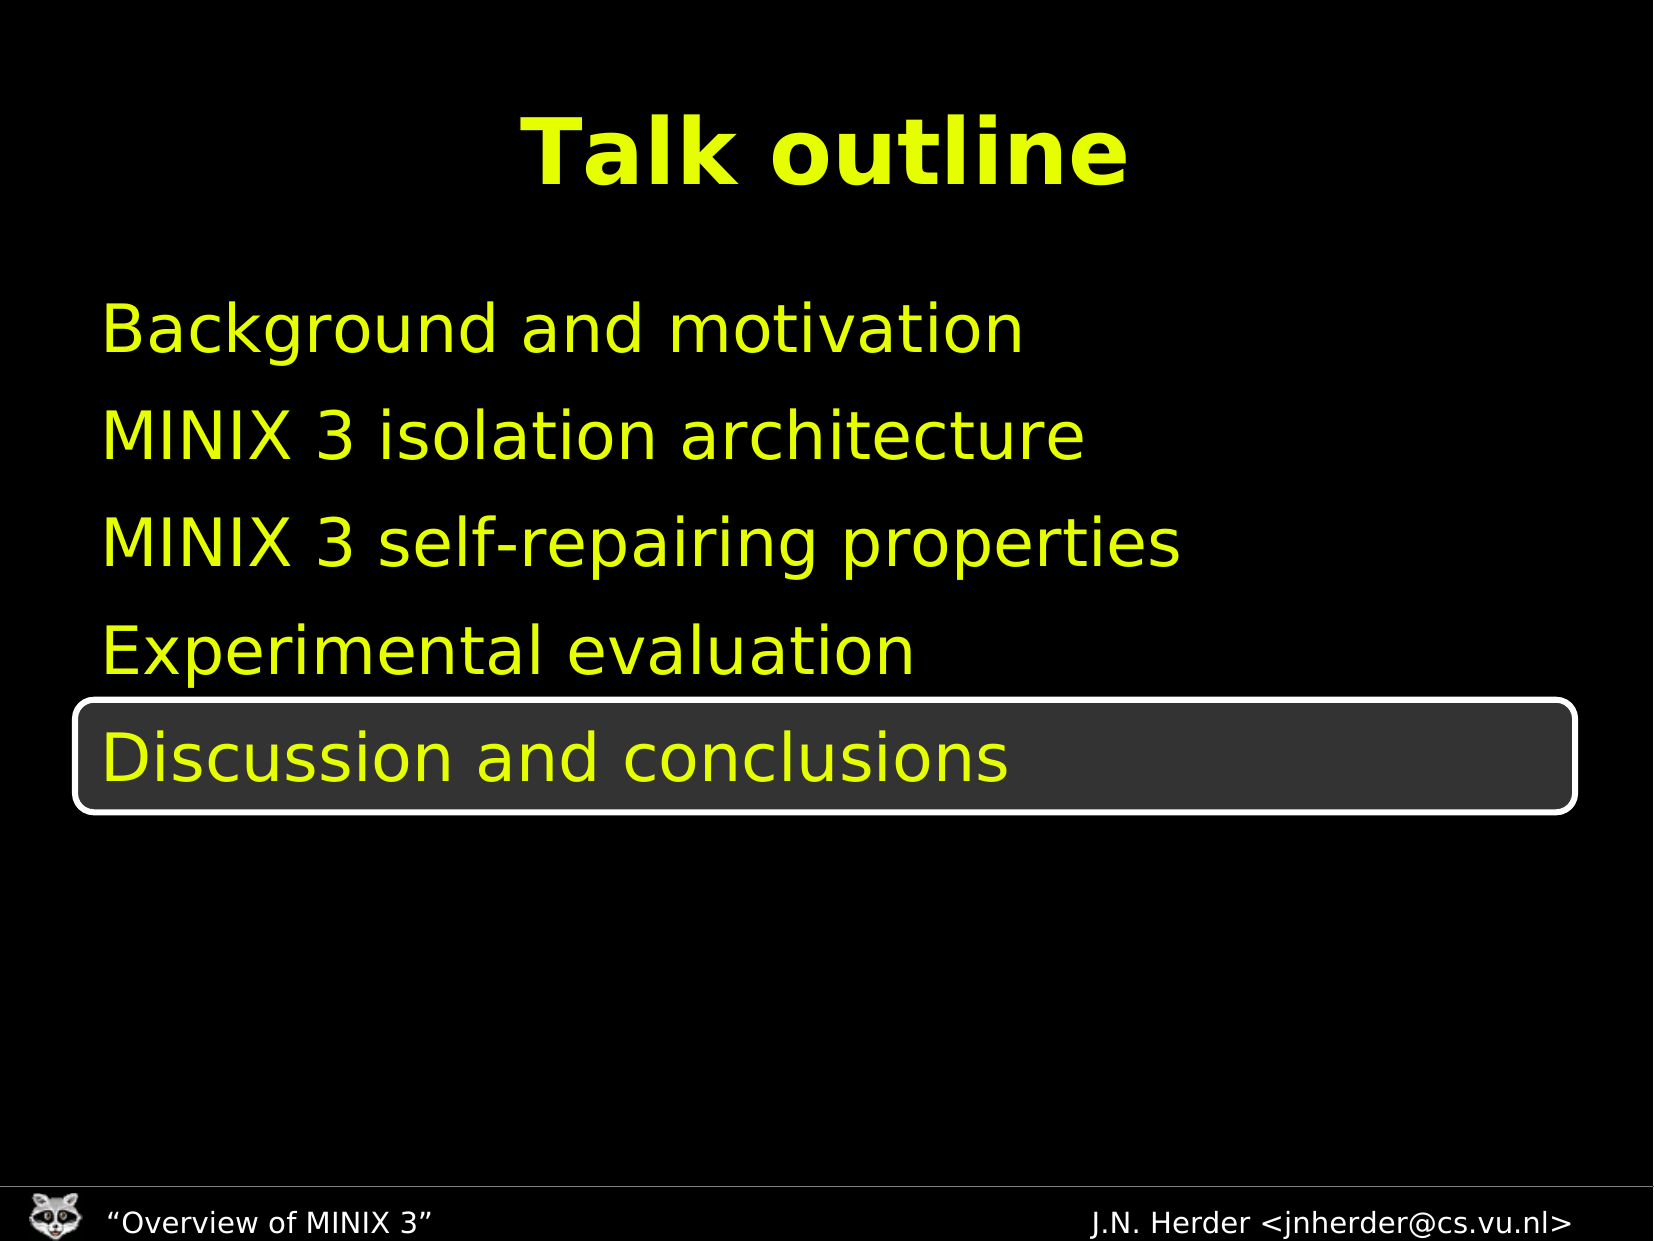

# Talk outline
Background and motivation
MINIX 3 isolation architecture
MINIX 3 self-repairing properties
Experimental evaluation
Discussion and conclusions